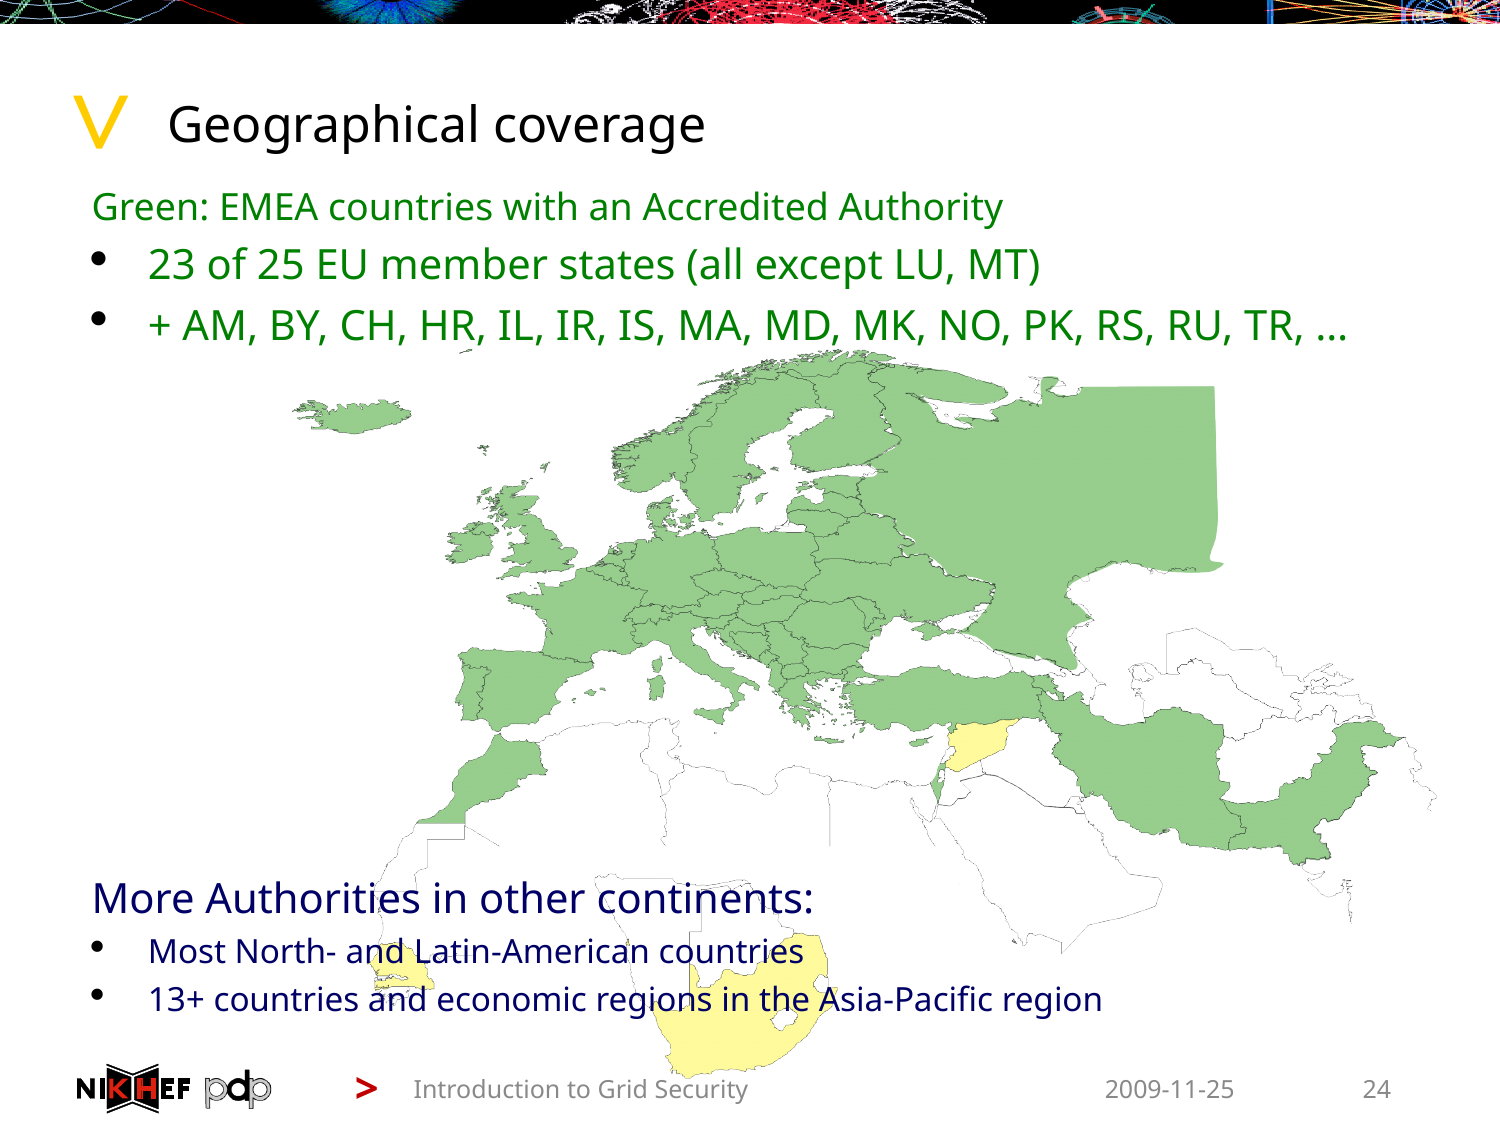

# Geographical coverage
Green: EMEA countries with an Accredited Authority
23 of 25 EU member states (all except LU, MT)
+ AM, BY, CH, HR, IL, IR, IS, MA, MD, MK, NO, PK, RS, RU, TR, …
More Authorities in other continents:
Most North- and Latin-American countries
13+ countries and economic regions in the Asia-Pacific region
Introduction to Grid Security
2009-11-25